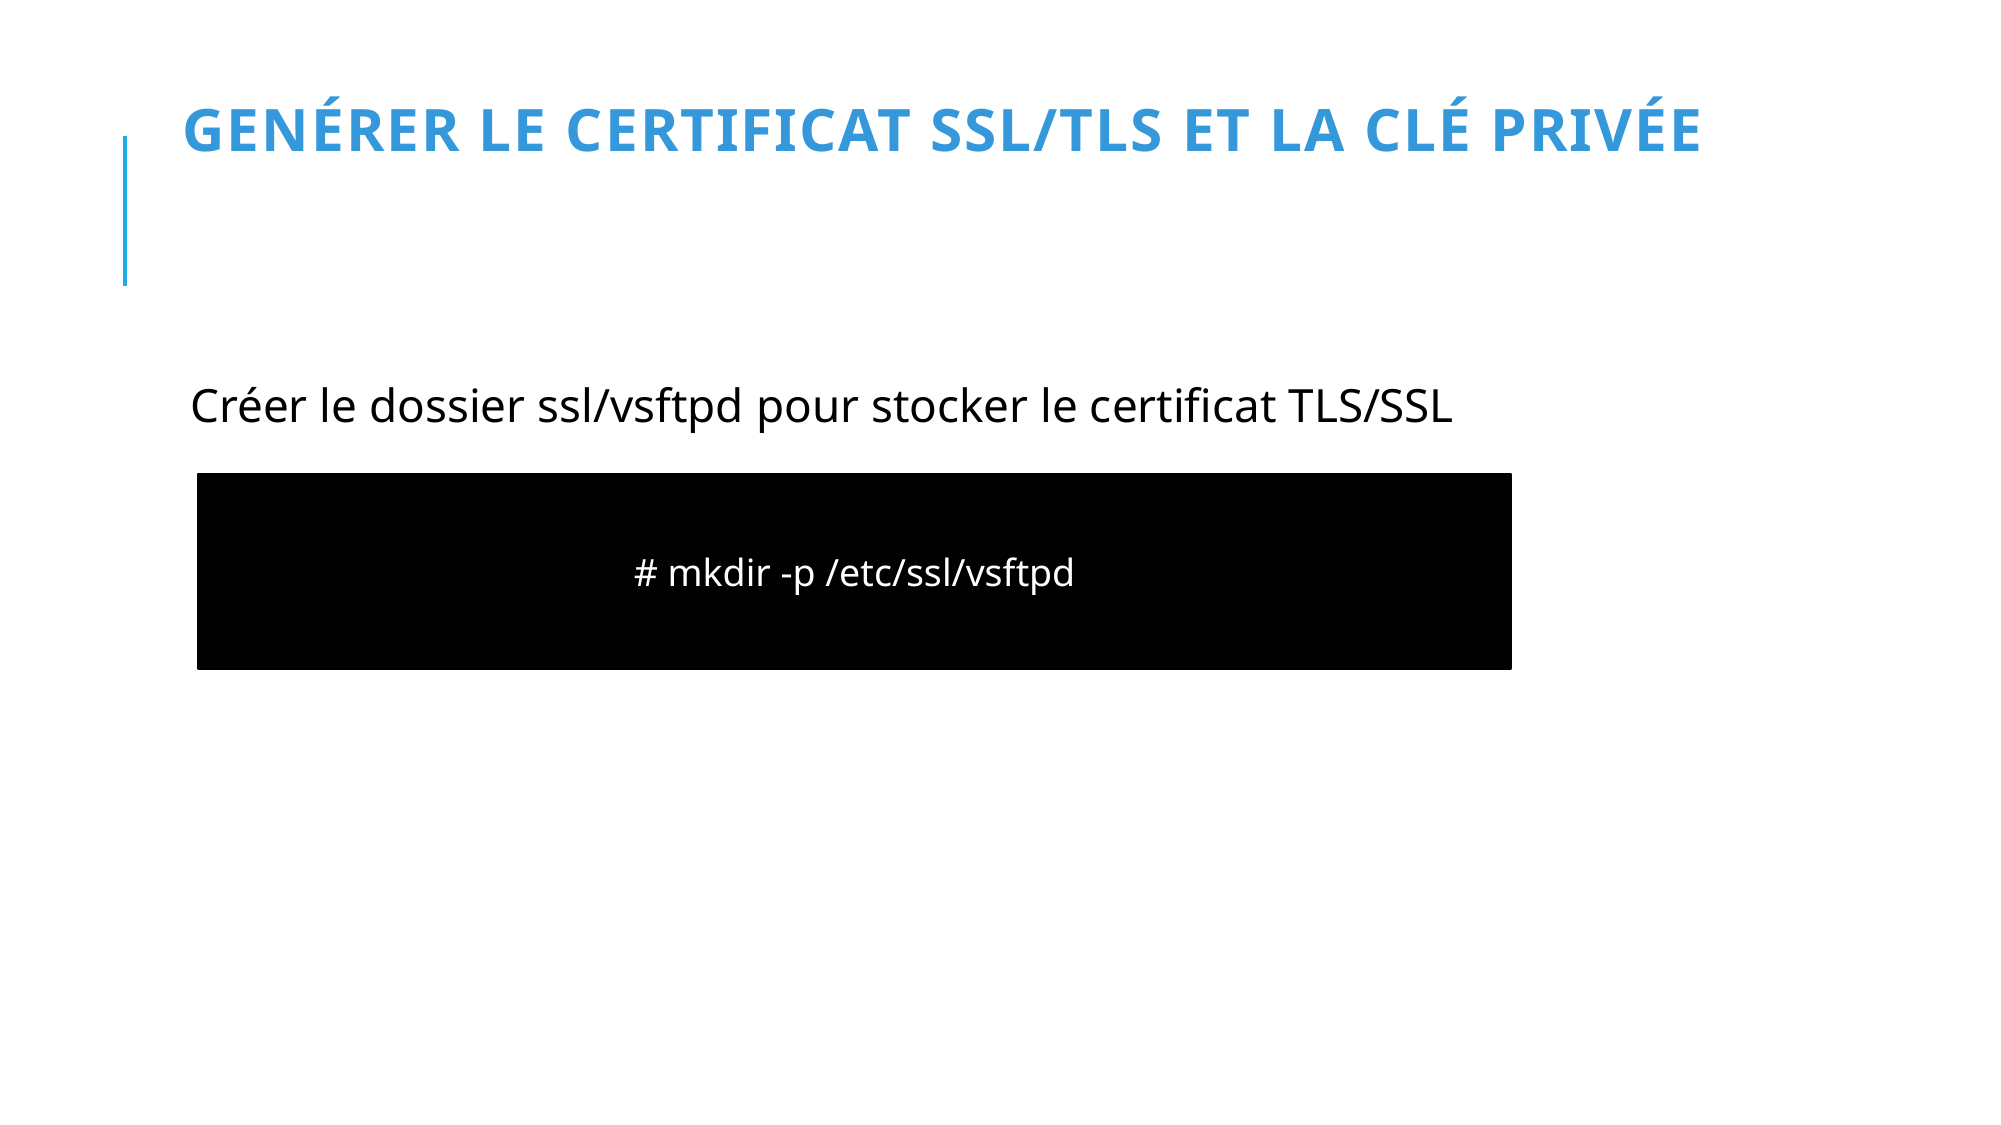

# Genérer le certificat SSL/TLS et la clé privée
Créer le dossier ssl/vsftpd pour stocker le certificat TLS/SSL
# mkdir -p /etc/ssl/vsftpd